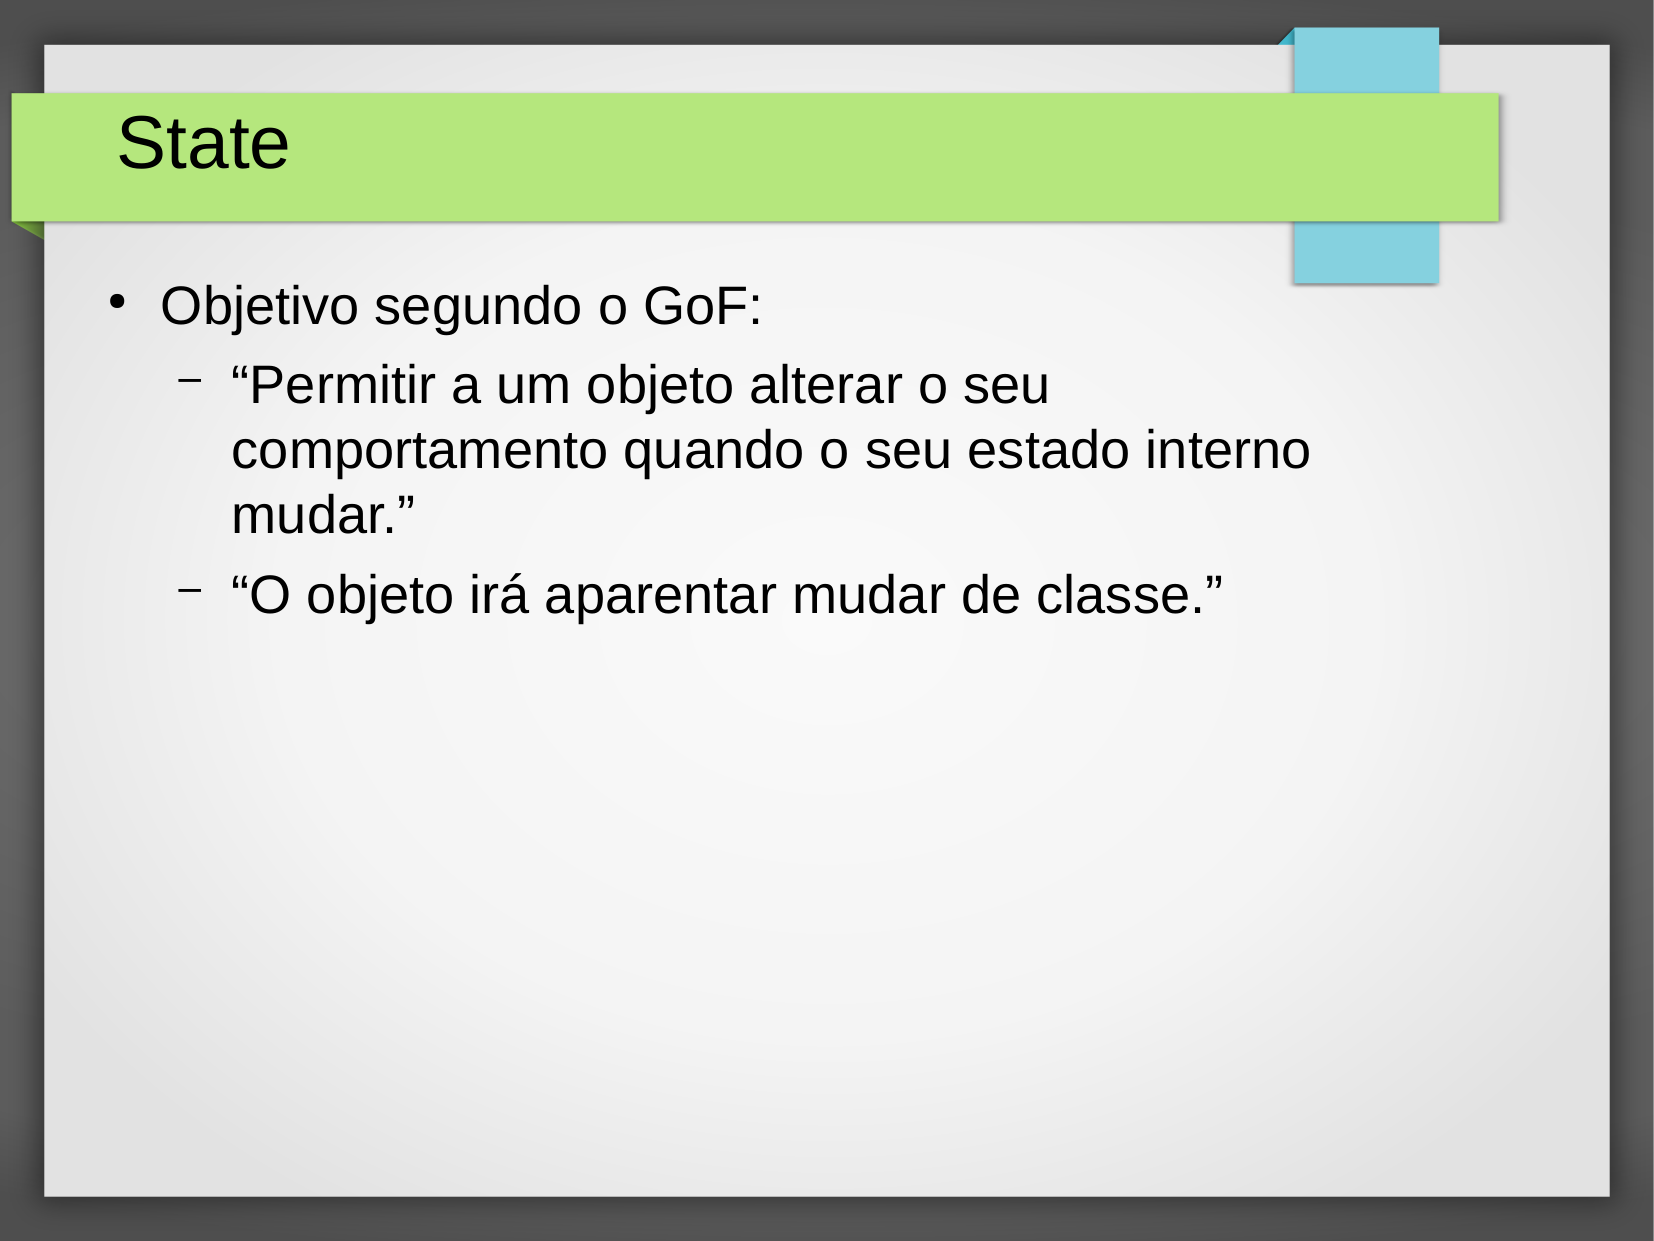

# State
Objetivo segundo o GoF:
“Permitir a um objeto alterar o seu comportamento quando o seu estado interno mudar.”
“O objeto irá aparentar mudar de classe.”